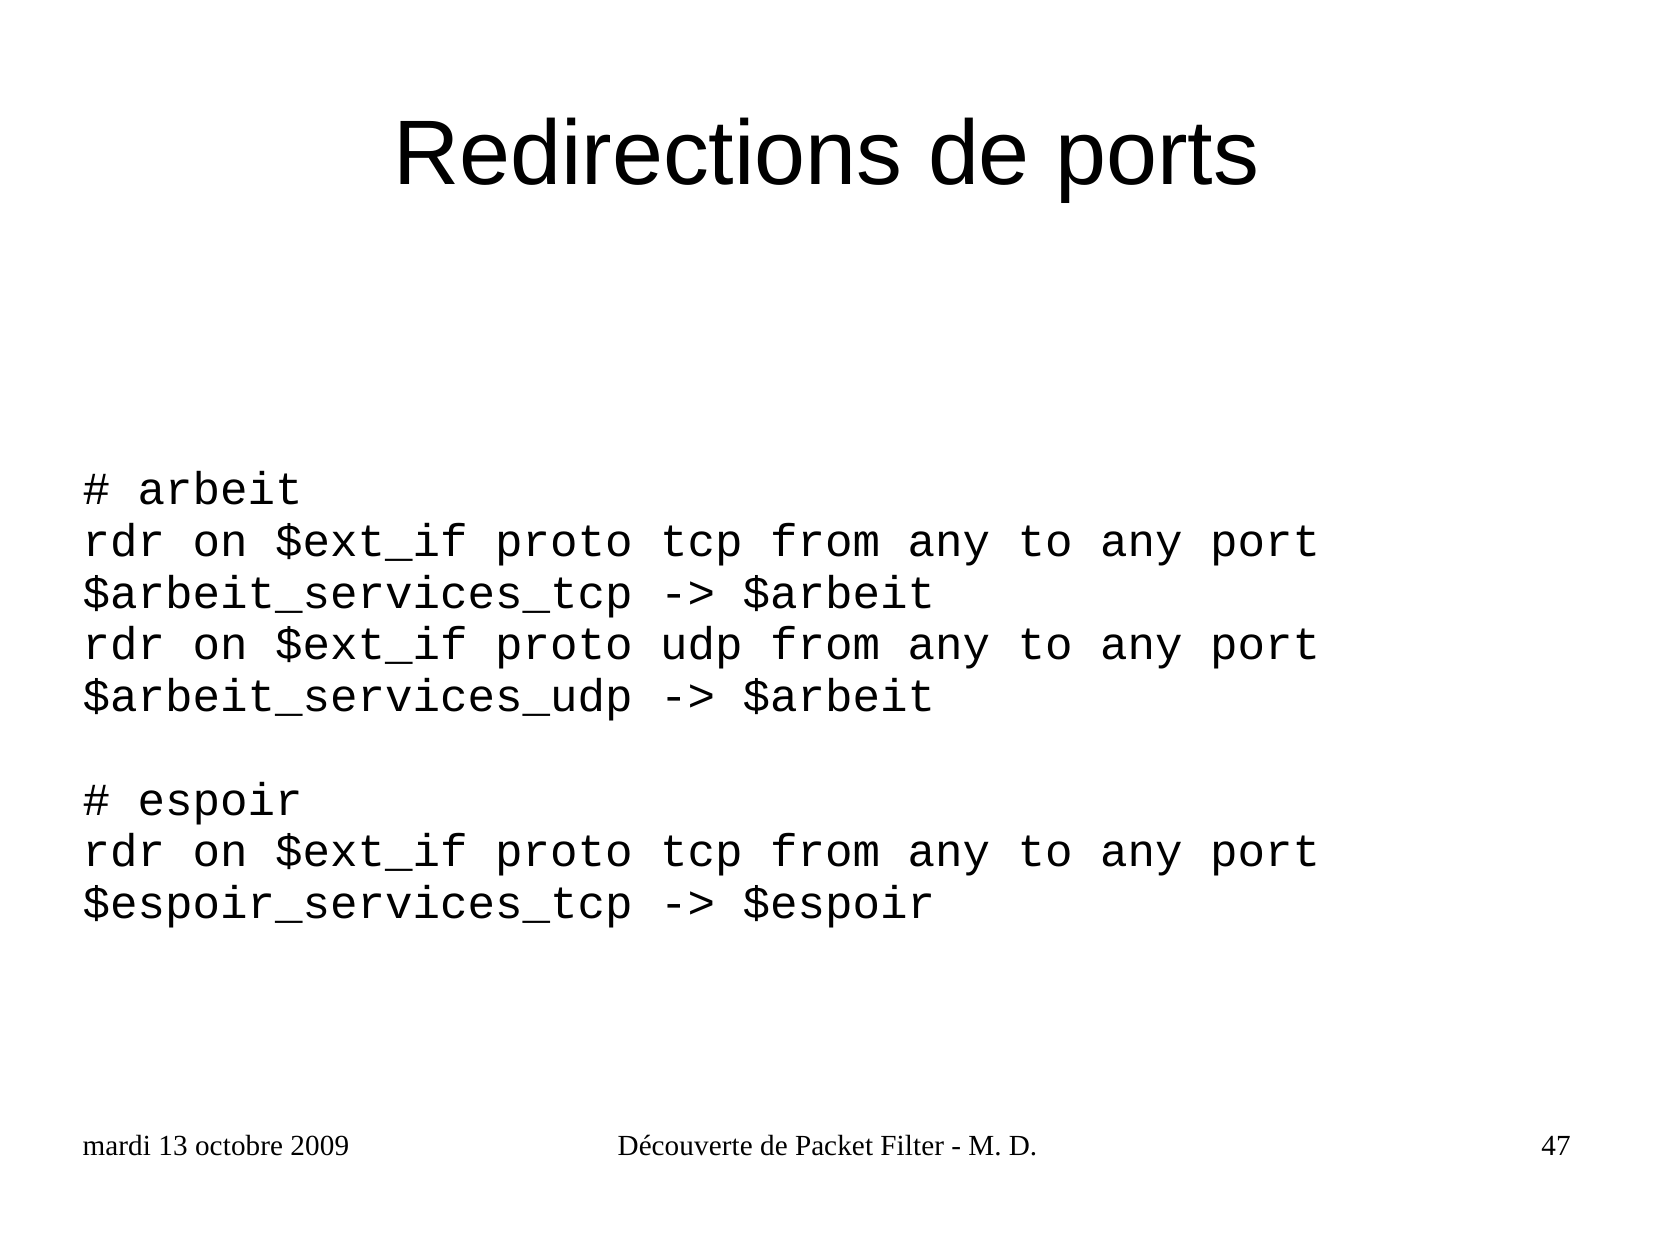

# Redirections de ports
# arbeit
rdr on $ext_if proto tcp from any to any port $arbeit_services_tcp -> $arbeit
rdr on $ext_if proto udp from any to any port $arbeit_services_udp -> $arbeit
# espoir
rdr on $ext_if proto tcp from any to any port $espoir_services_tcp -> $espoir
mardi 13 octobre 2009
Découverte de Packet Filter - M. D.
47